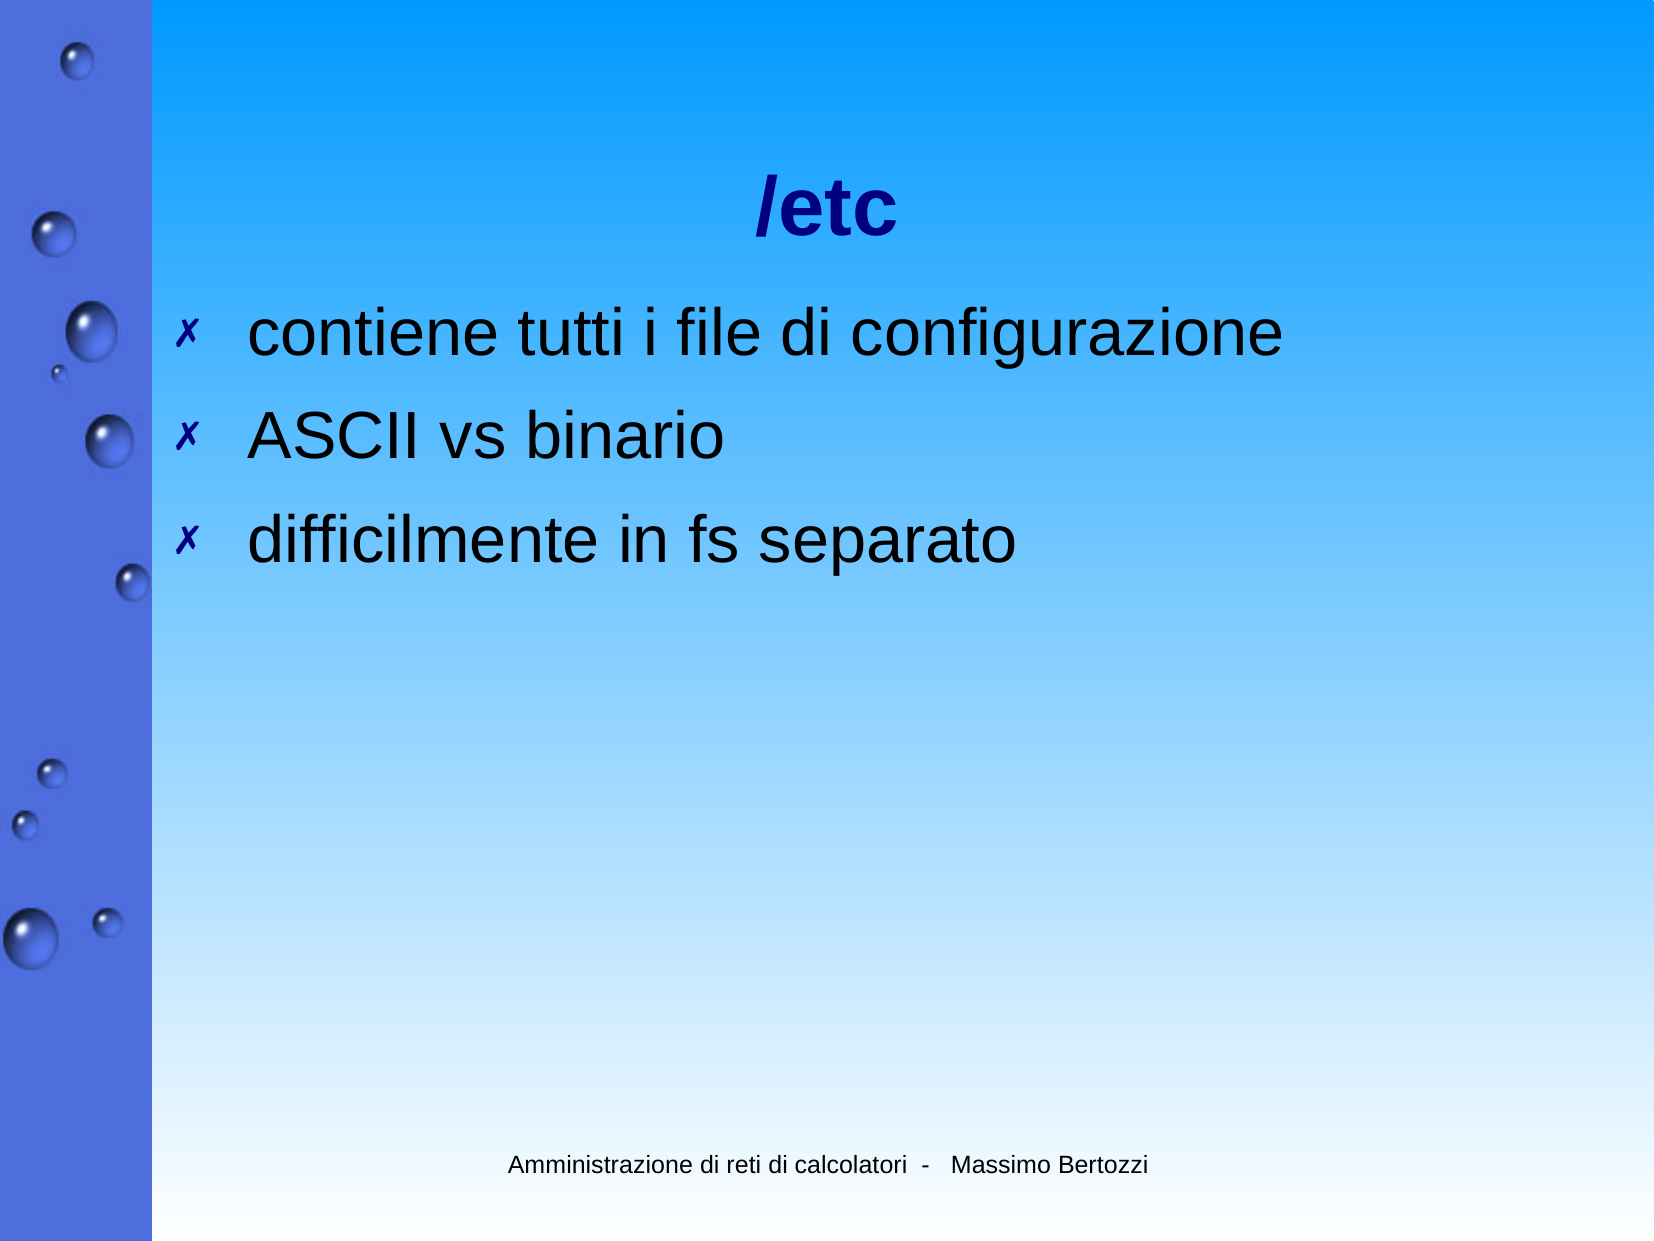

# /etc
contiene tutti i file di configurazione
ASCII vs binario
difficilmente in fs separato